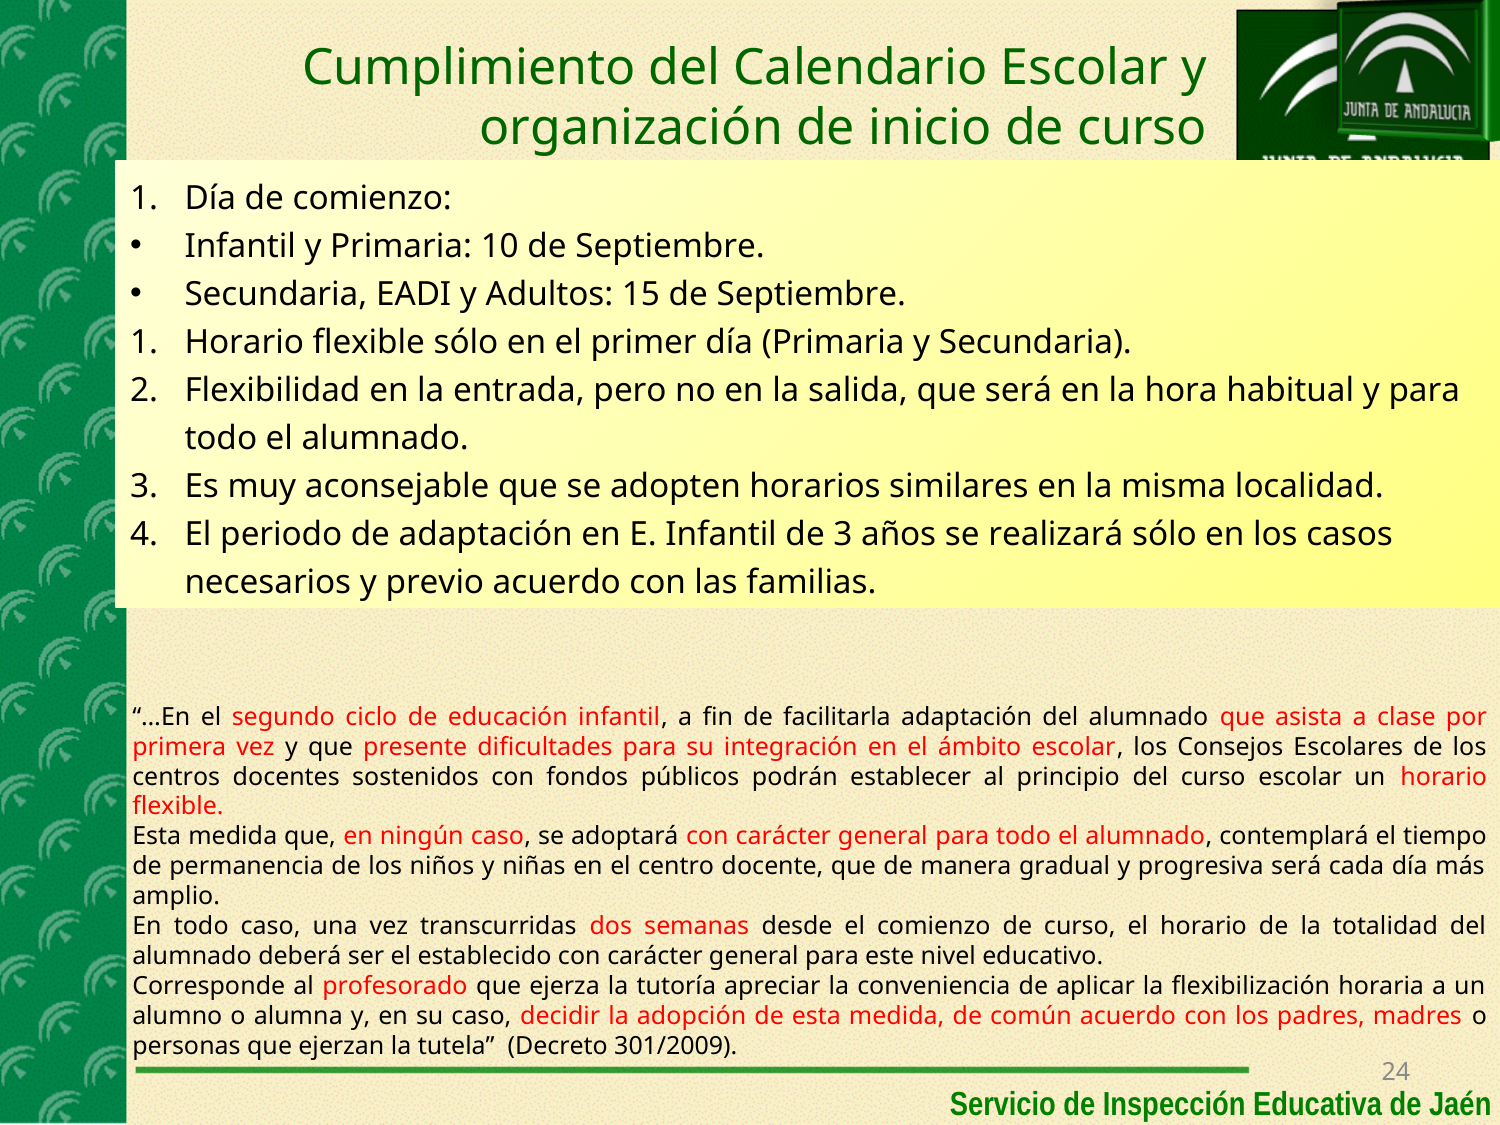

Cumplimiento del Calendario Escolar y organización de inicio de curso
Día de comienzo:
Infantil y Primaria: 10 de Septiembre.
Secundaria, EADI y Adultos: 15 de Septiembre.
Horario flexible sólo en el primer día (Primaria y Secundaria).
Flexibilidad en la entrada, pero no en la salida, que será en la hora habitual y para todo el alumnado.
Es muy aconsejable que se adopten horarios similares en la misma localidad.
El periodo de adaptación en E. Infantil de 3 años se realizará sólo en los casos necesarios y previo acuerdo con las familias.
“…En el segundo ciclo de educación infantil, a fin de facilitarla adaptación del alumnado que asista a clase por primera vez y que presente dificultades para su integración en el ámbito escolar, los Consejos Escolares de los centros docentes sostenidos con fondos públicos podrán establecer al principio del curso escolar un horario flexible.
Esta medida que, en ningún caso, se adoptará con carácter general para todo el alumnado, contemplará el tiempo de permanencia de los niños y niñas en el centro docente, que de manera gradual y progresiva será cada día más amplio.
En todo caso, una vez transcurridas dos semanas desde el comienzo de curso, el horario de la totalidad del alumnado deberá ser el establecido con carácter general para este nivel educativo.
Corresponde al profesorado que ejerza la tutoría apreciar la conveniencia de aplicar la flexibilización horaria a un alumno o alumna y, en su caso, decidir la adopción de esta medida, de común acuerdo con los padres, madres o personas que ejerzan la tutela” (Decreto 301/2009).
Servicio de Inspección Educativa de Jaén